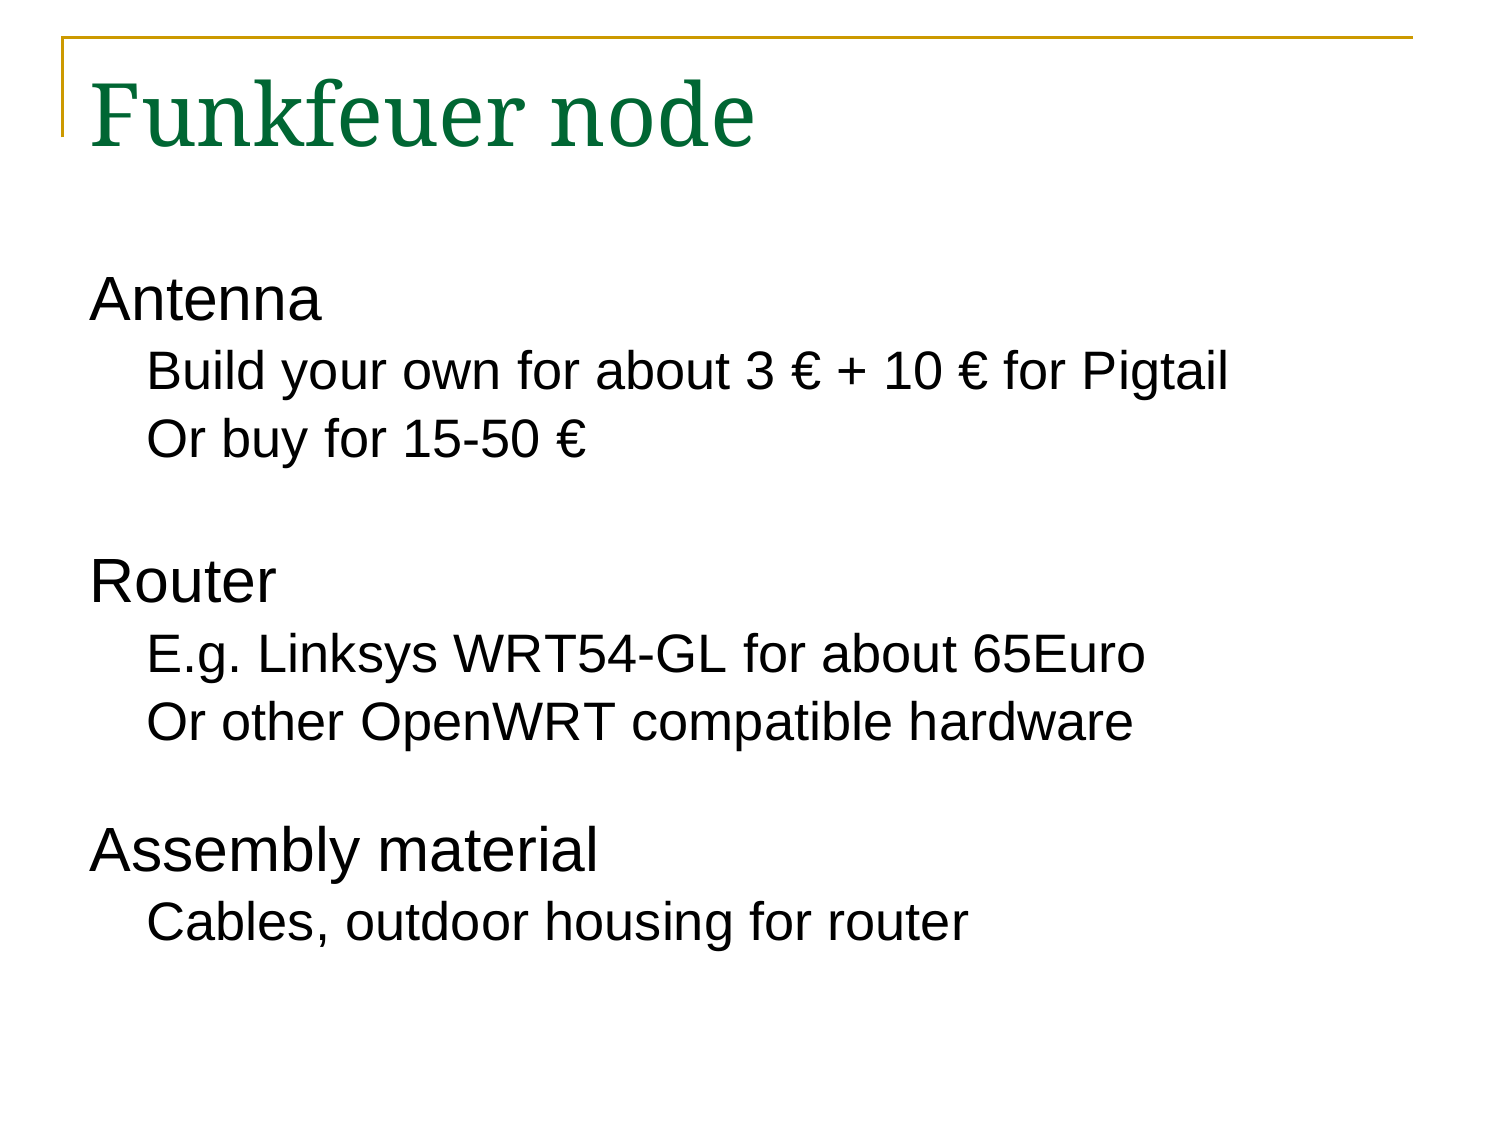

# Funkfeuer node
Antenna
Build your own for about 3 € + 10 € for Pigtail
Or buy for 15-50 €
Router
E.g. Linksys WRT54-GL for about 65Euro
Or other OpenWRT compatible hardware
Assembly material
Cables, outdoor housing for router